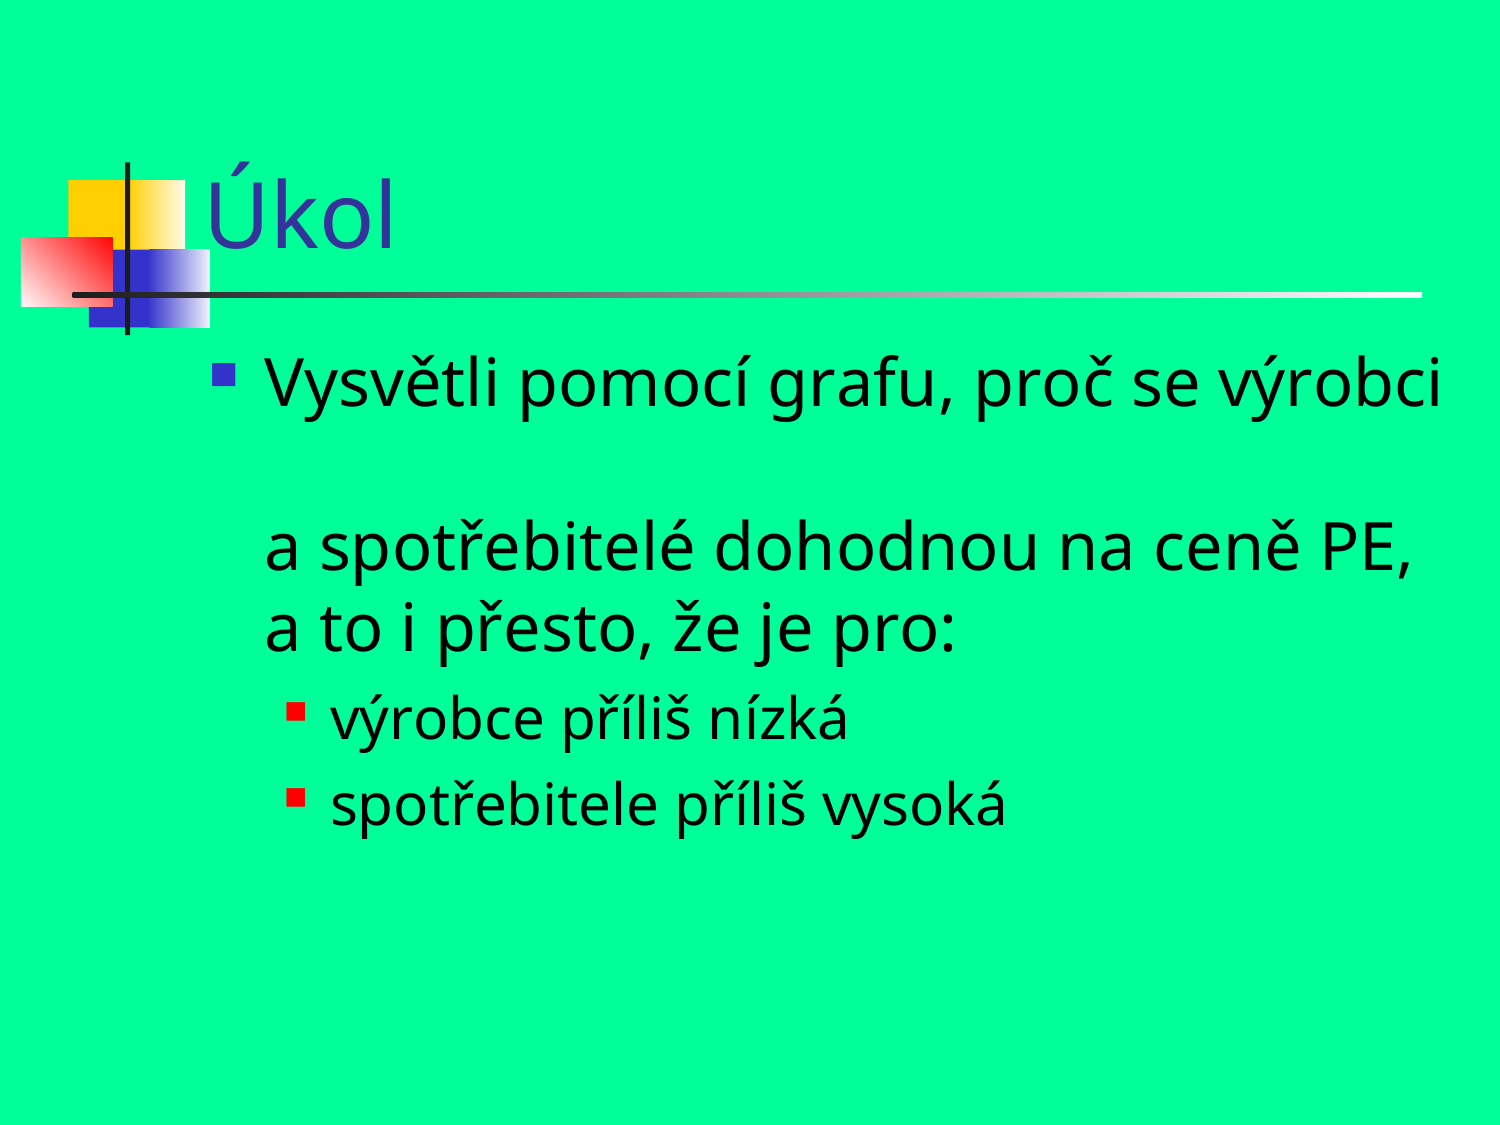

# Úkol
Vysvětli pomocí grafu, proč se výrobci
a spotřebitelé dohodnou na ceně PE,
a to i přesto, že je pro:
výrobce příliš nízká
spotřebitele příliš vysoká